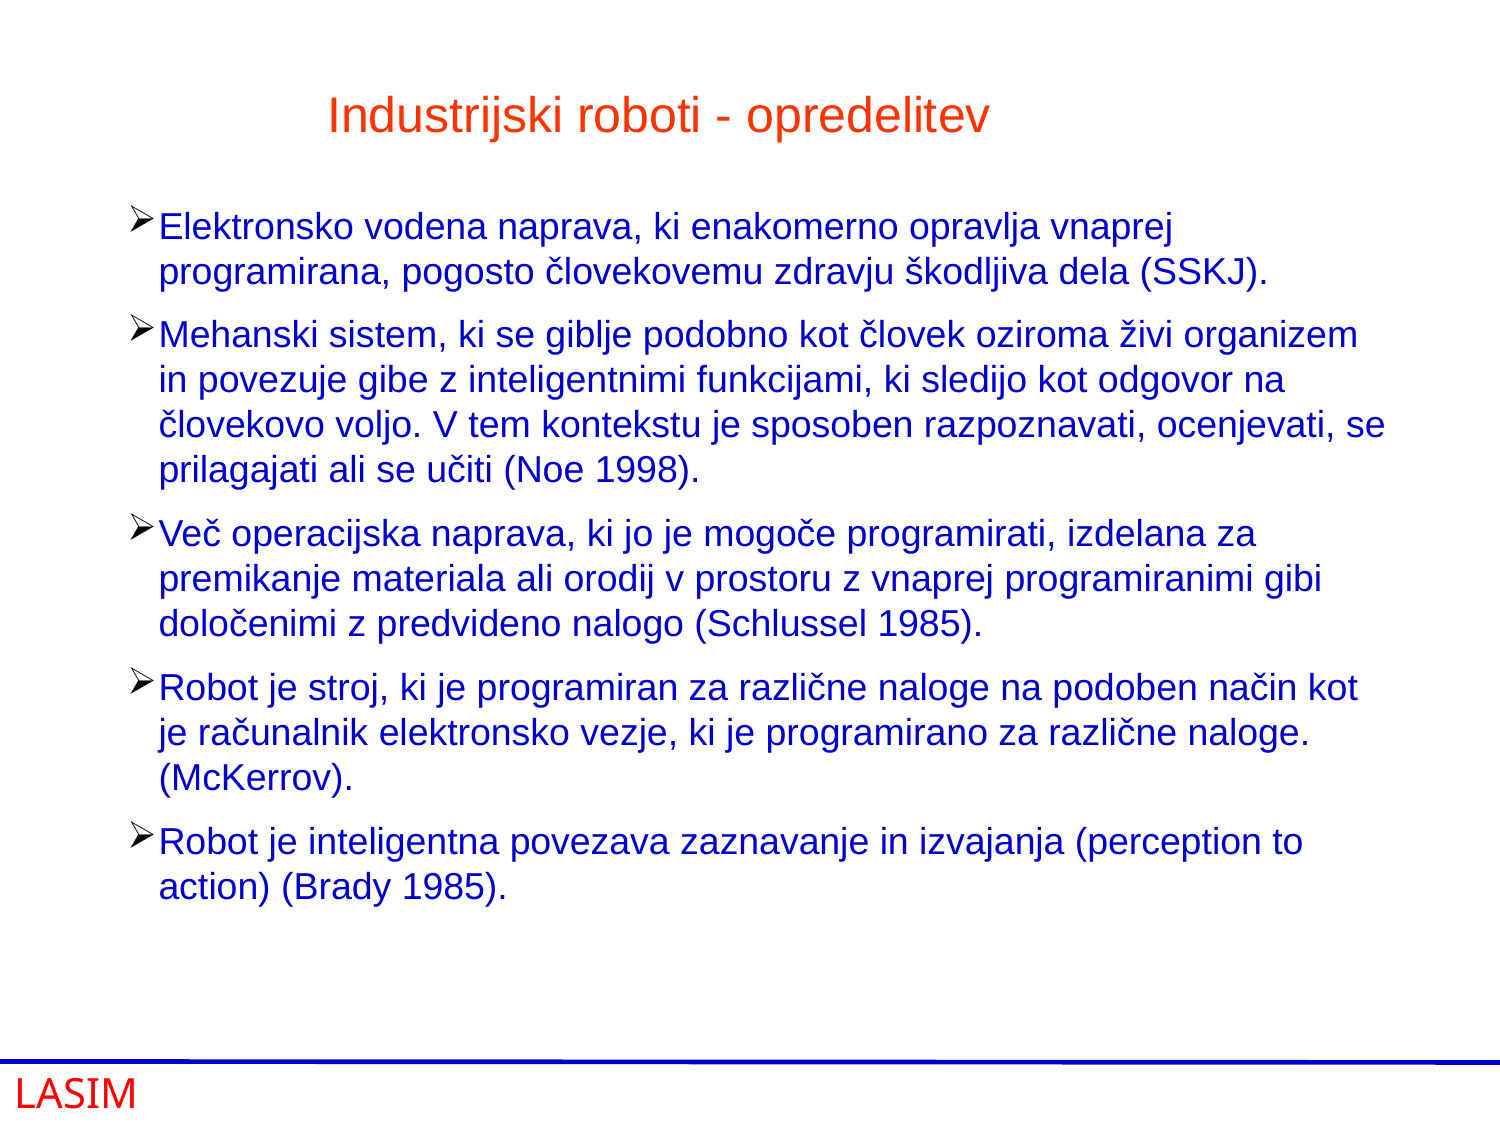

Industrijski roboti - opredelitev
Elektronsko vodena naprava, ki enakomerno opravlja vnaprej programirana, pogosto človekovemu zdravju škodljiva dela (SSKJ).
Mehanski sistem, ki se giblje podobno kot človek oziroma živi organizem in povezuje gibe z inteligentnimi funkcijami, ki sledijo kot odgovor na človekovo voljo. V tem kontekstu je sposoben razpoznavati, ocenjevati, se prilagajati ali se učiti (Noe 1998).
Več operacijska naprava, ki jo je mogoče programirati, izdelana za premikanje materiala ali orodij v prostoru z vnaprej programiranimi gibi določenimi z predvideno nalogo (Schlussel 1985).
Robot je stroj, ki je programiran za različne naloge na podoben način kot je računalnik elektronsko vezje, ki je programirano za različne naloge. (McKerrov).
Robot je inteligentna povezava zaznavanje in izvajanja (perception to action) (Brady 1985).